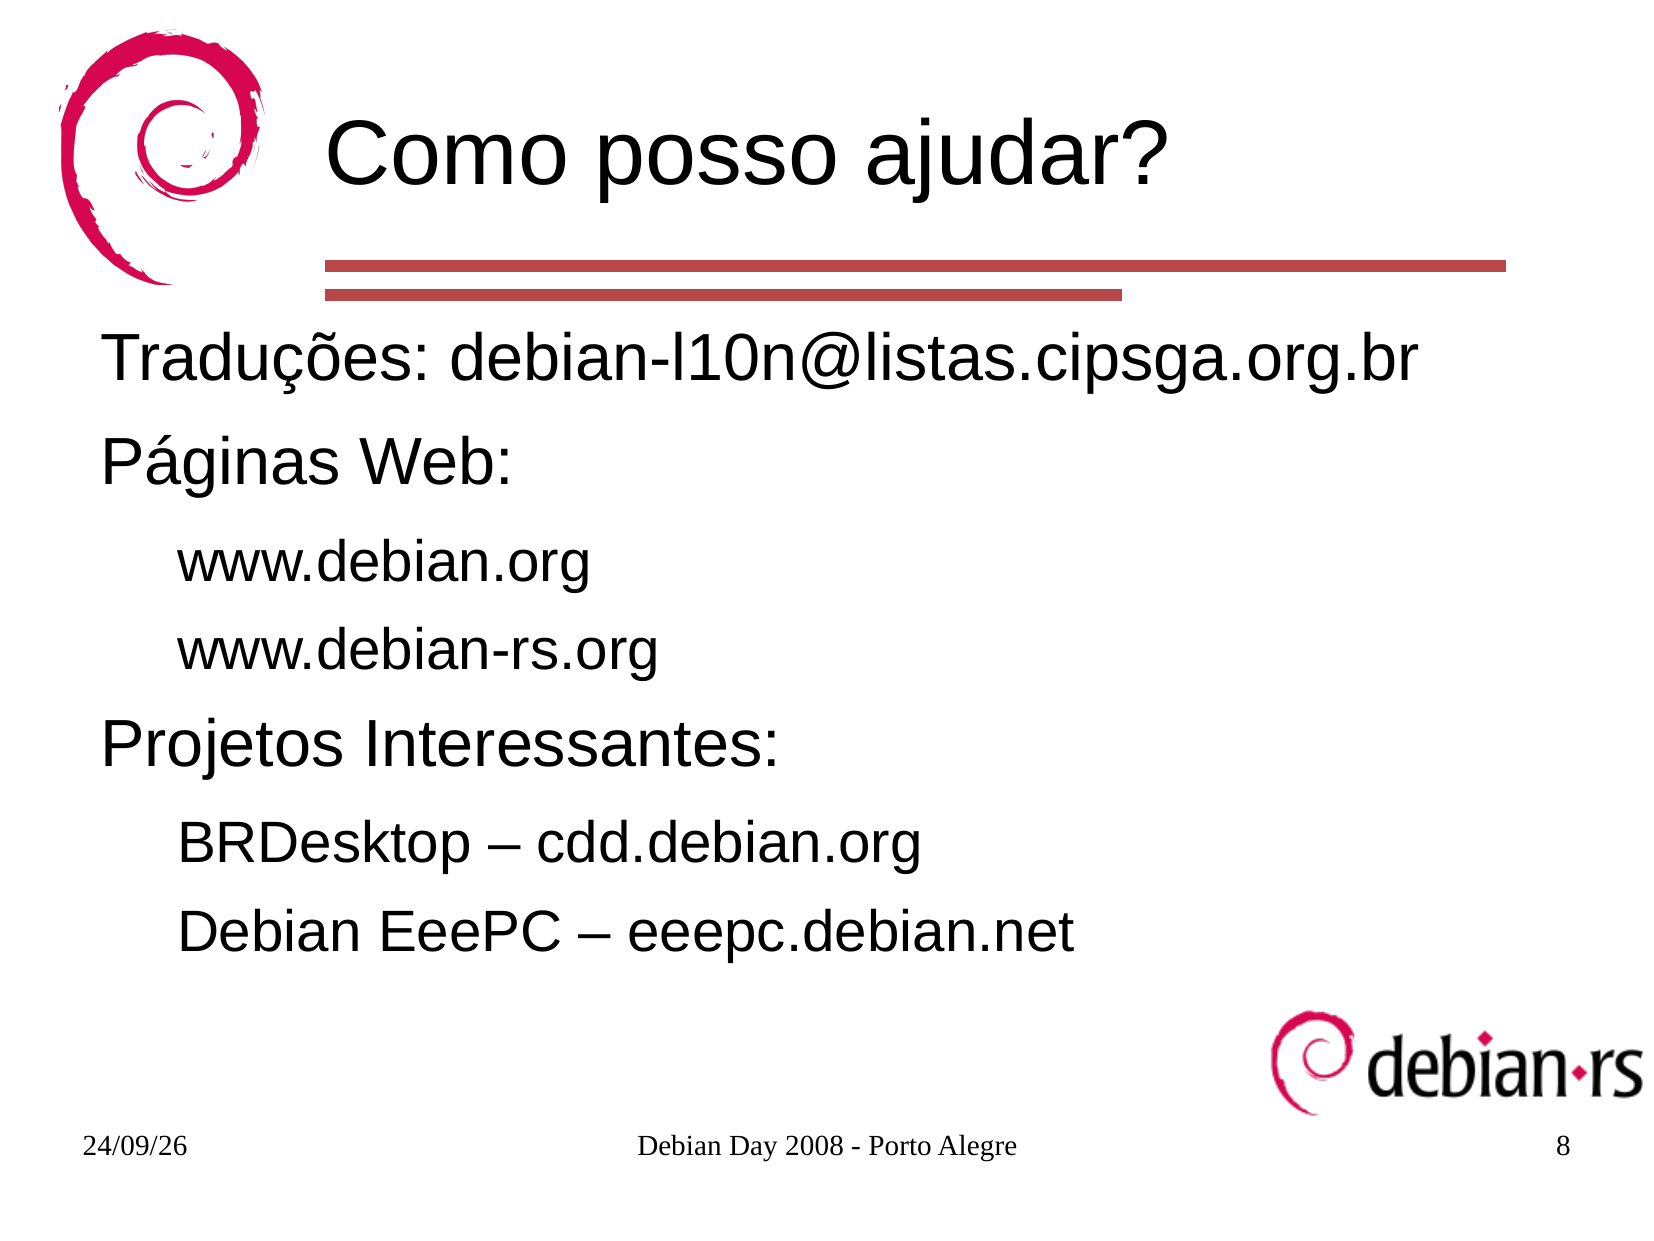

# Como posso ajudar?
Traduções: debian-l10n@listas.cipsga.org.br
Páginas Web:
www.debian.org
www.debian-rs.org
Projetos Interessantes:
BRDesktop – cdd.debian.org
Debian EeePC – eeepc.debian.net
Debian Day 2008 - Porto Alegre
8